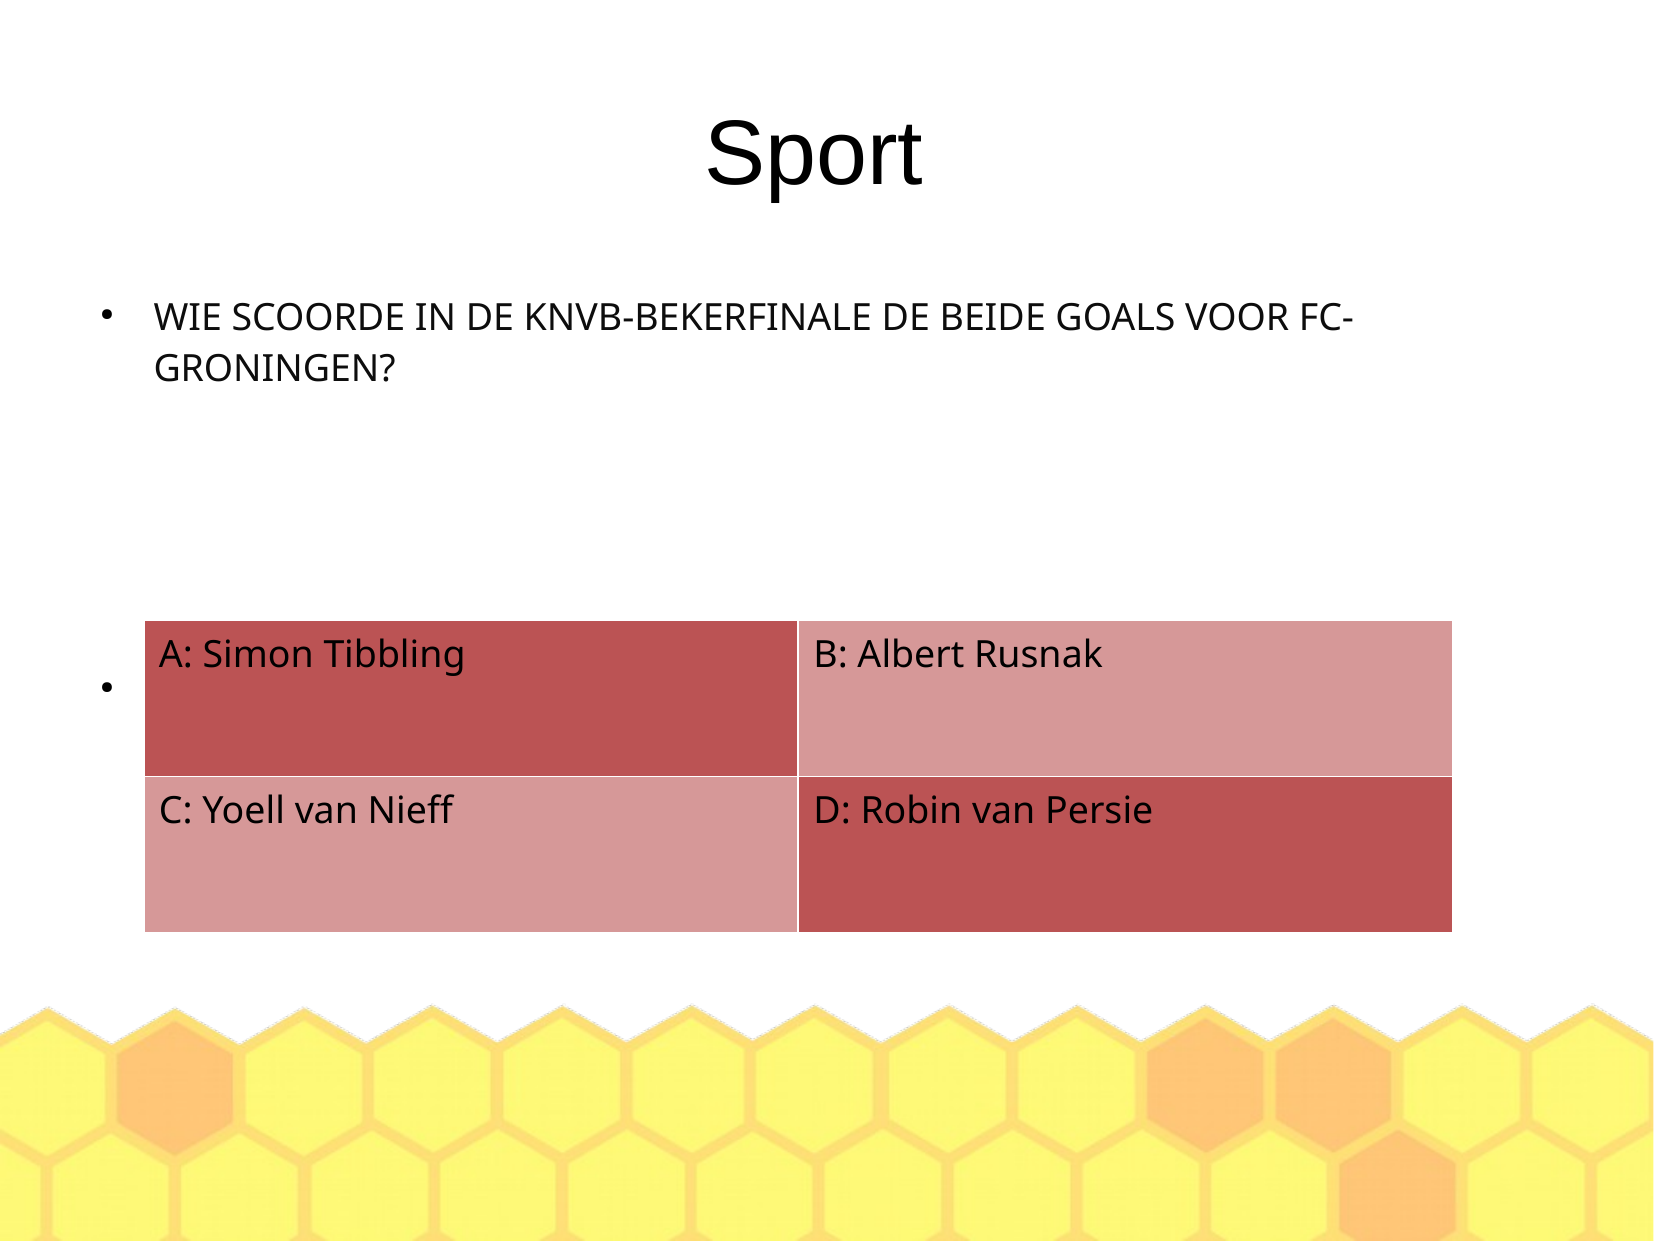

# Sport
Wie scoorde in de KNVB-bekerfinale de beide goals voor Fc-Groningen?
| A: Simon Tibbling | B: Albert Rusnak |
| --- | --- |
| C: Yoell van Nieff | D: Robin van Persie |